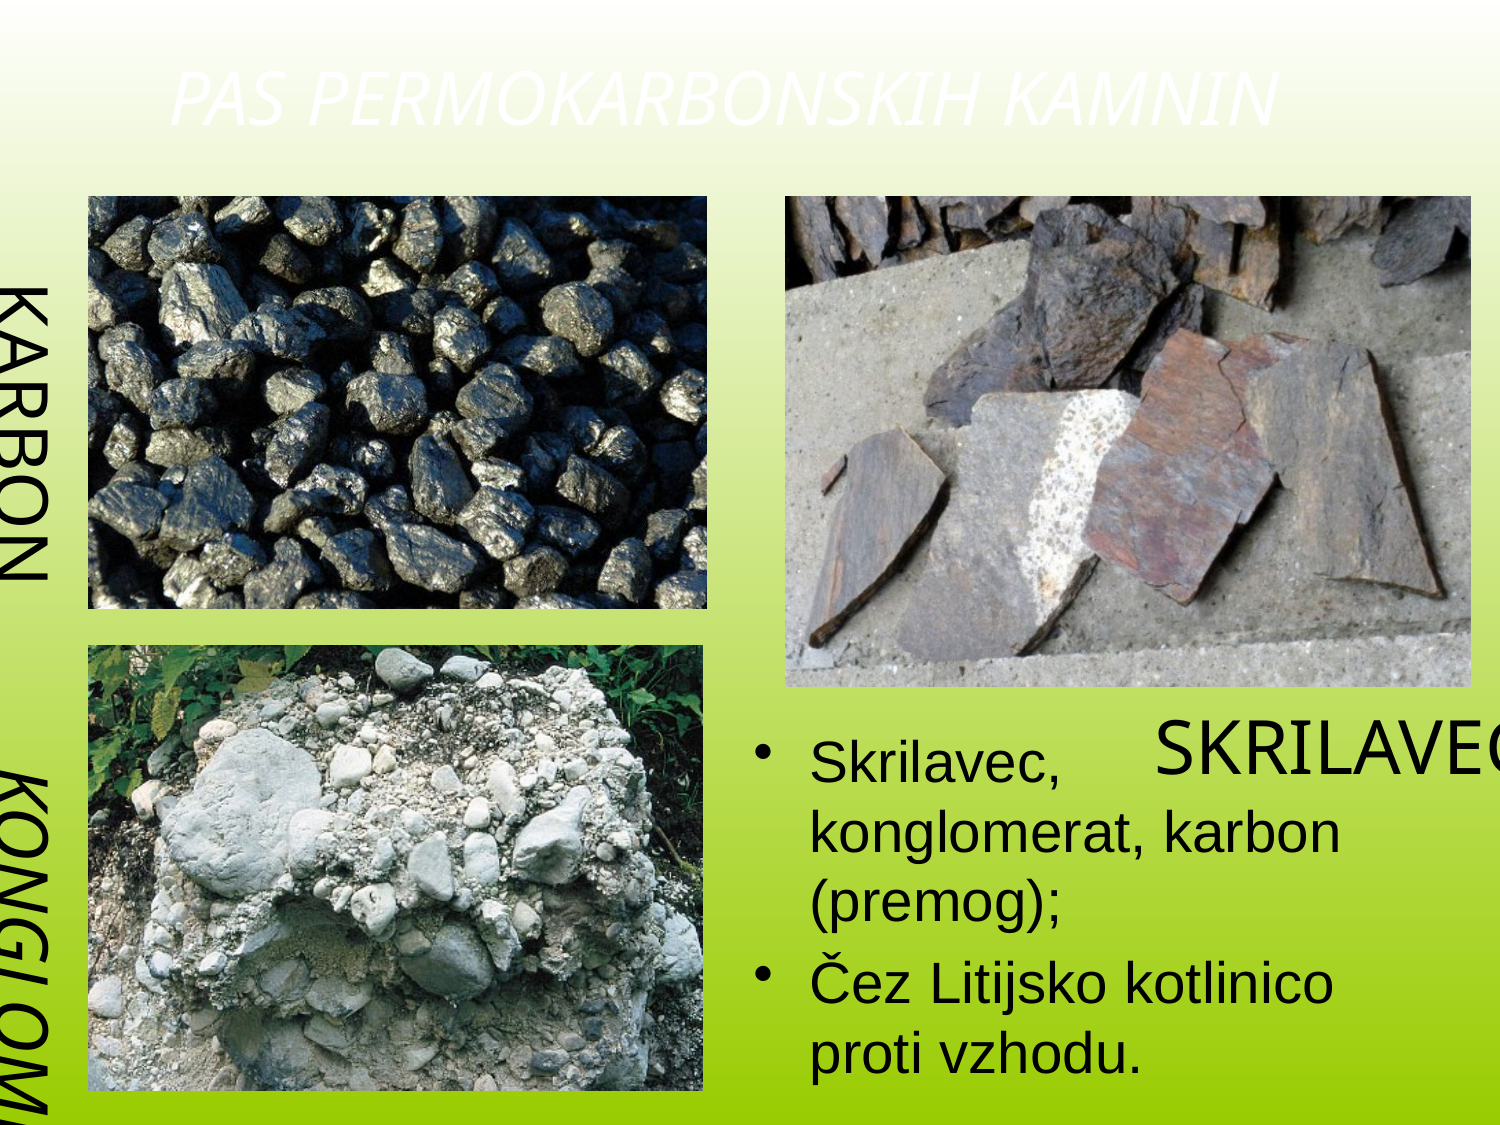

PAS PERMOKARBONSKIH KAMNIN
KARBON
SKRILAVEC
# Skrilavec, konglomerat, karbon (premog);
Čez Litijsko kotlinico proti vzhodu.
KONGLOMERAT